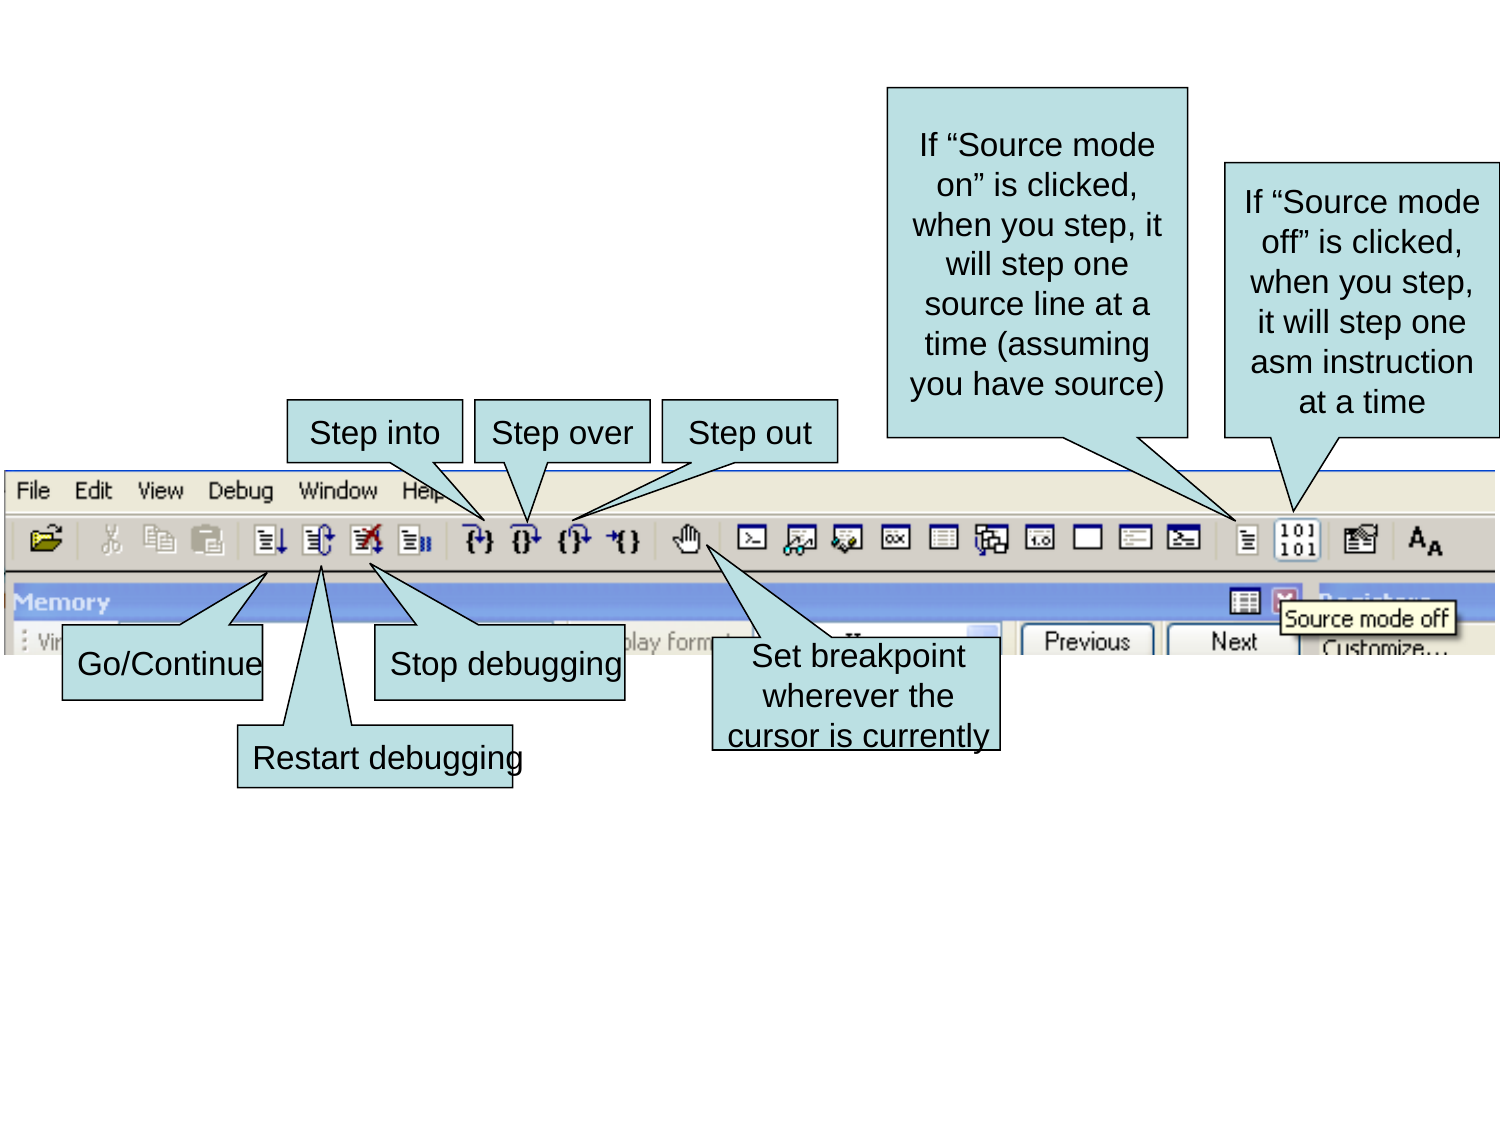

If “Source mode on” is clicked, when you step, it will step one source line at a time (assuming you have source)
If “Source mode off” is clicked, when you step, it will step one asm instruction at a time
Step into
Step over
Step out
Go/Continue
Stop debugging
Set breakpoint
wherever the
cursor is currently
Restart debugging